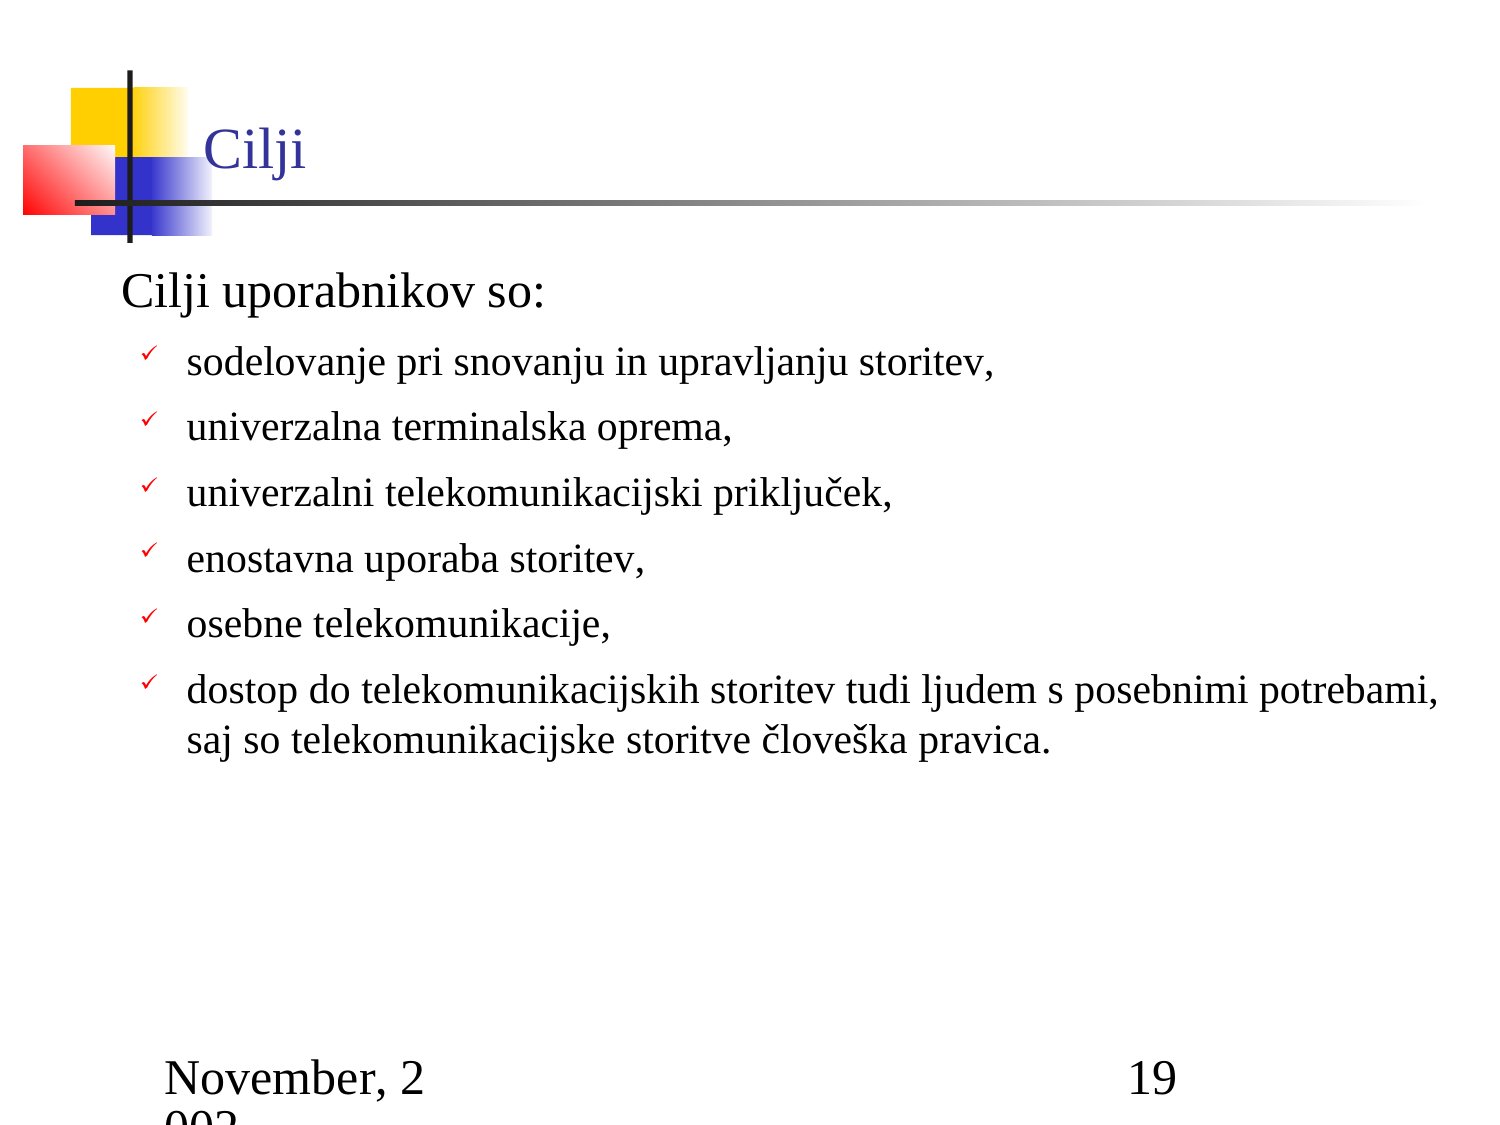

# Cilji
	Cilji uporabnikov so:
sodelovanje pri snovanju in upravljanju storitev,
univerzalna terminalska oprema,
univerzalni telekomunikacijski priključek,
enostavna uporaba storitev,
osebne telekomunikacije,
dostop do telekomunikacijskih storitev tudi ljudem s posebnimi potrebami, saj so telekomunikacijske storitve človeška pravica.
November, 2002
TR
19